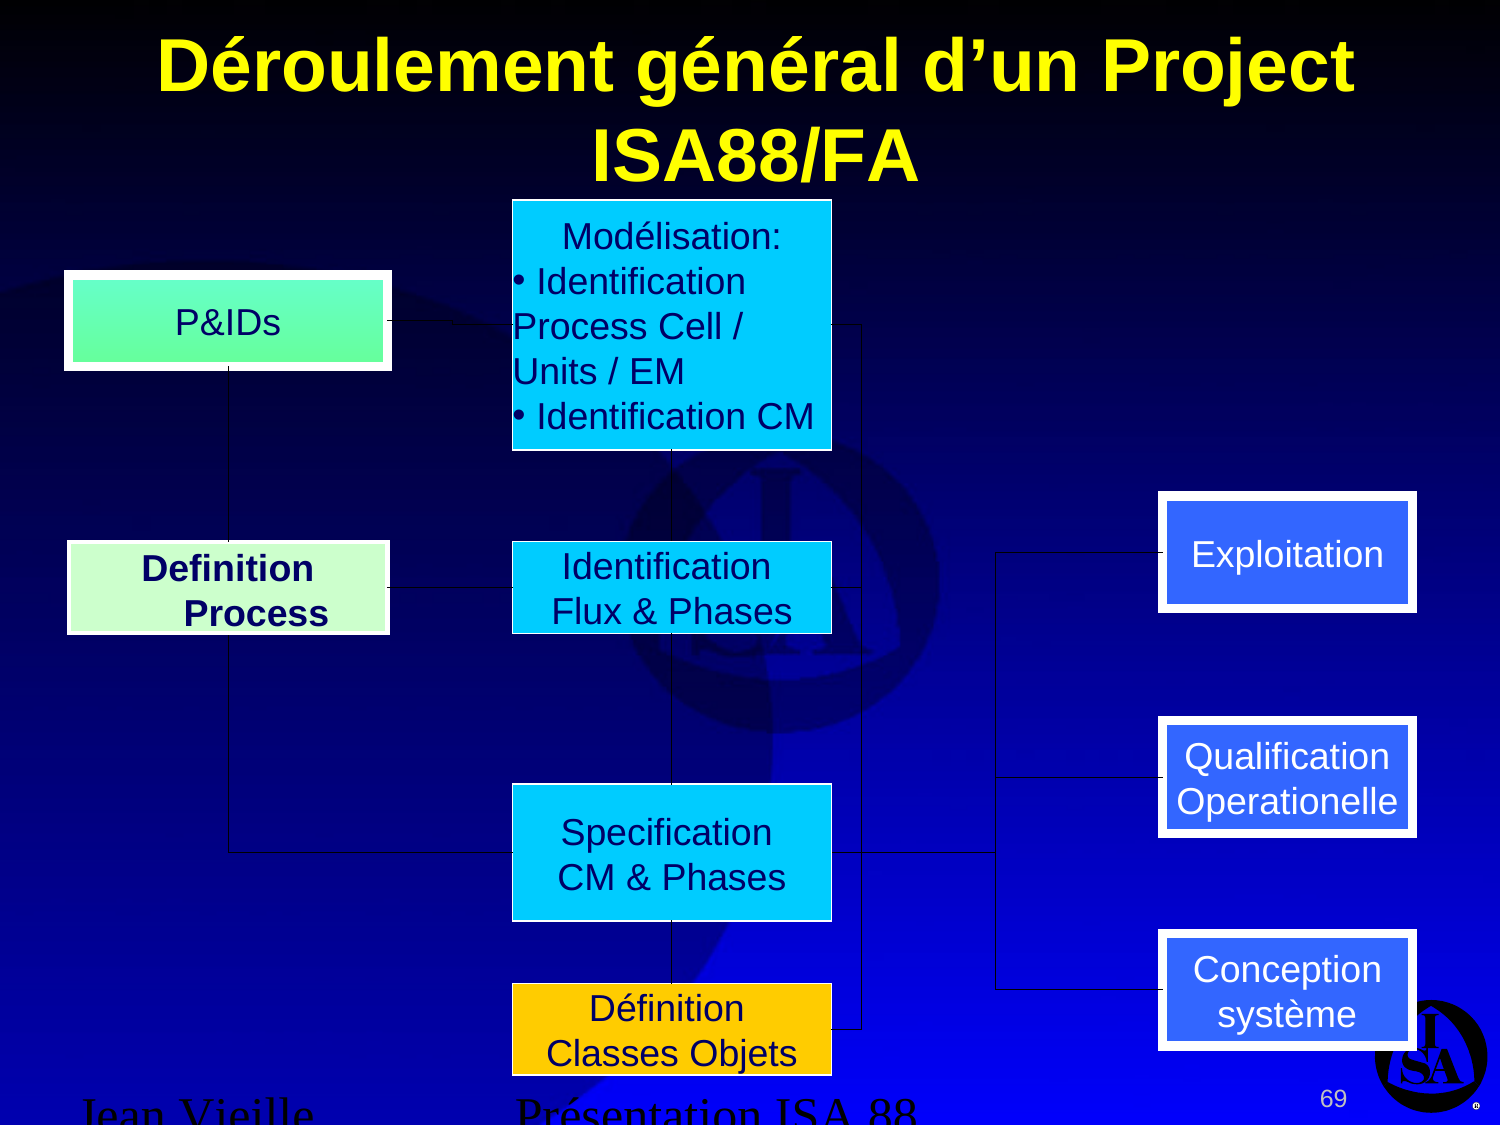

# Déroulement général d’un Project ISA88/FA
Modélisation:
 Identification Process Cell / Units / EM
 Identification CM
P&IDs
Définition
Classes Objets
Definition Process
Identification
Flux & Phases
Exploitation
Specification
CM & Phases
Qualification
Operationelle
Conception système